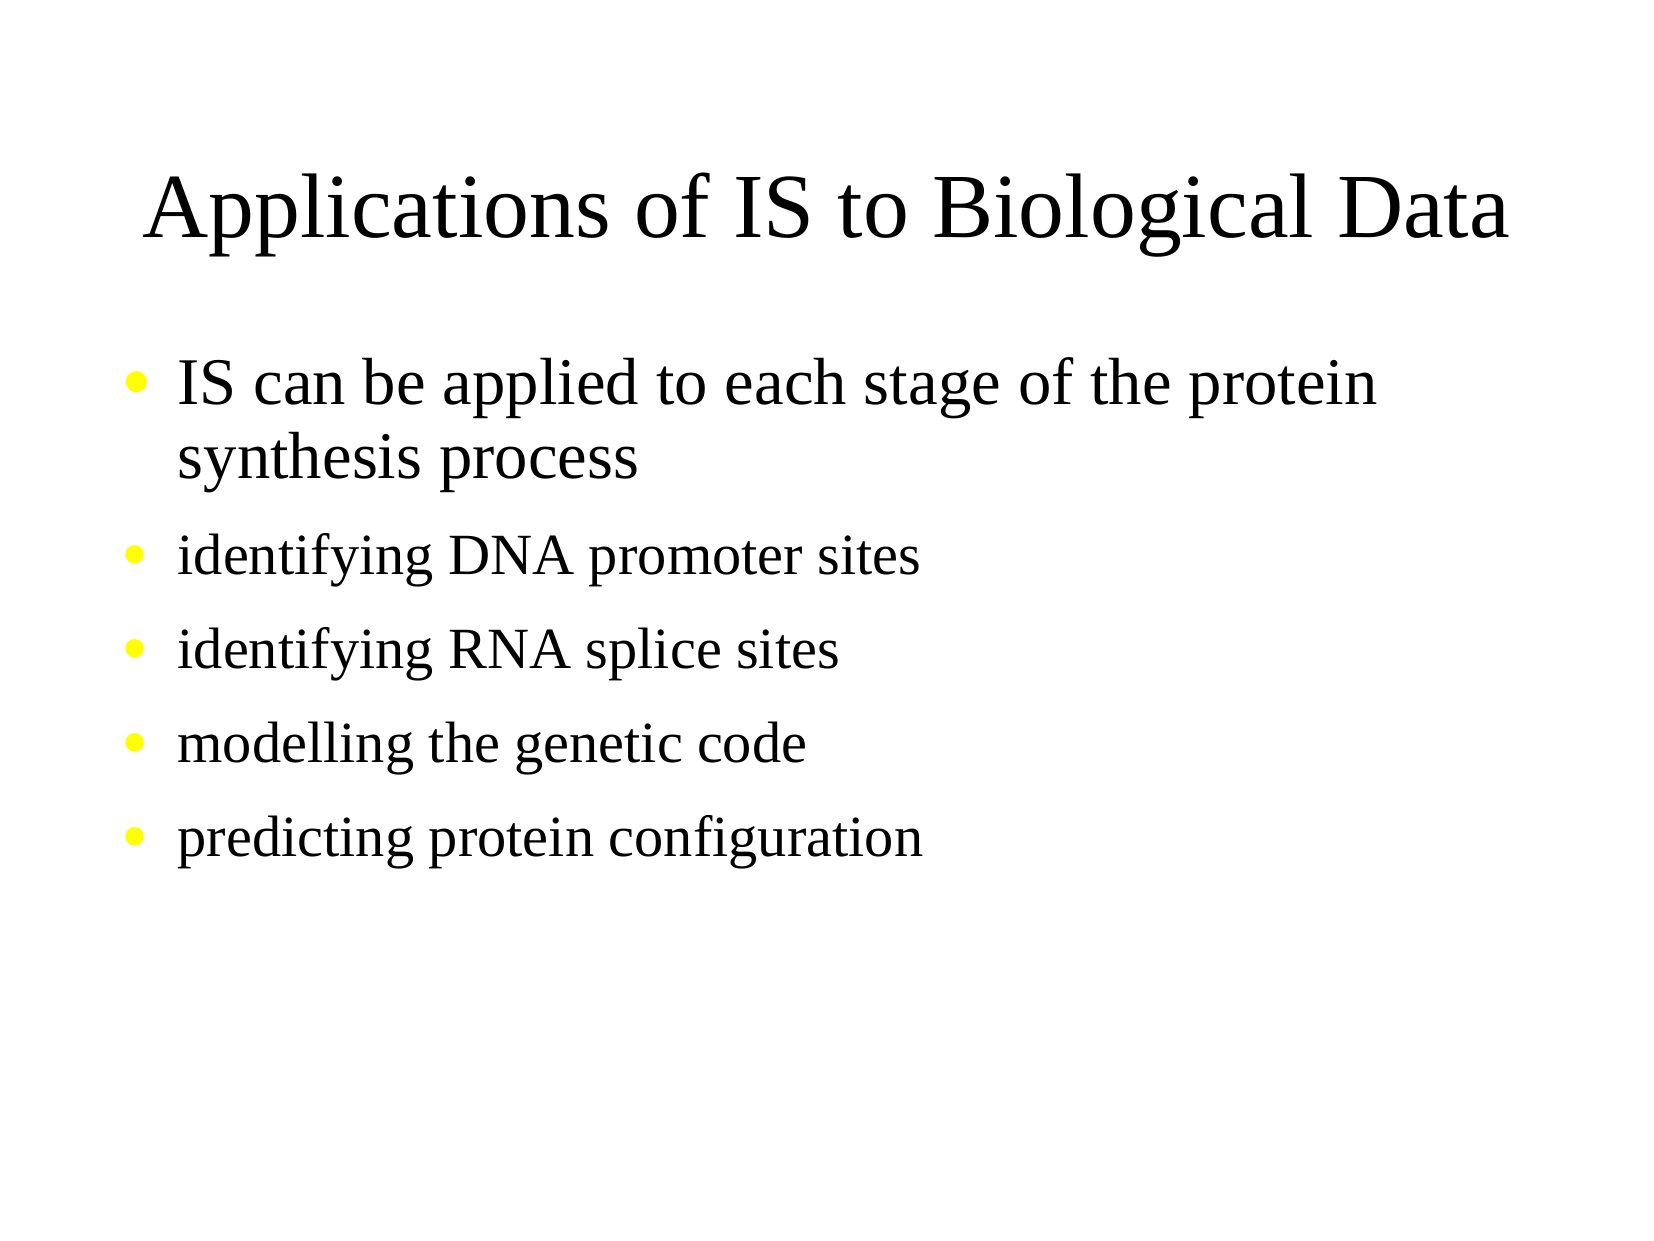

# Applications of IS to Biological Data
IS can be applied to each stage of the protein synthesis process
identifying DNA promoter sites
identifying RNA splice sites
modelling the genetic code
predicting protein configuration